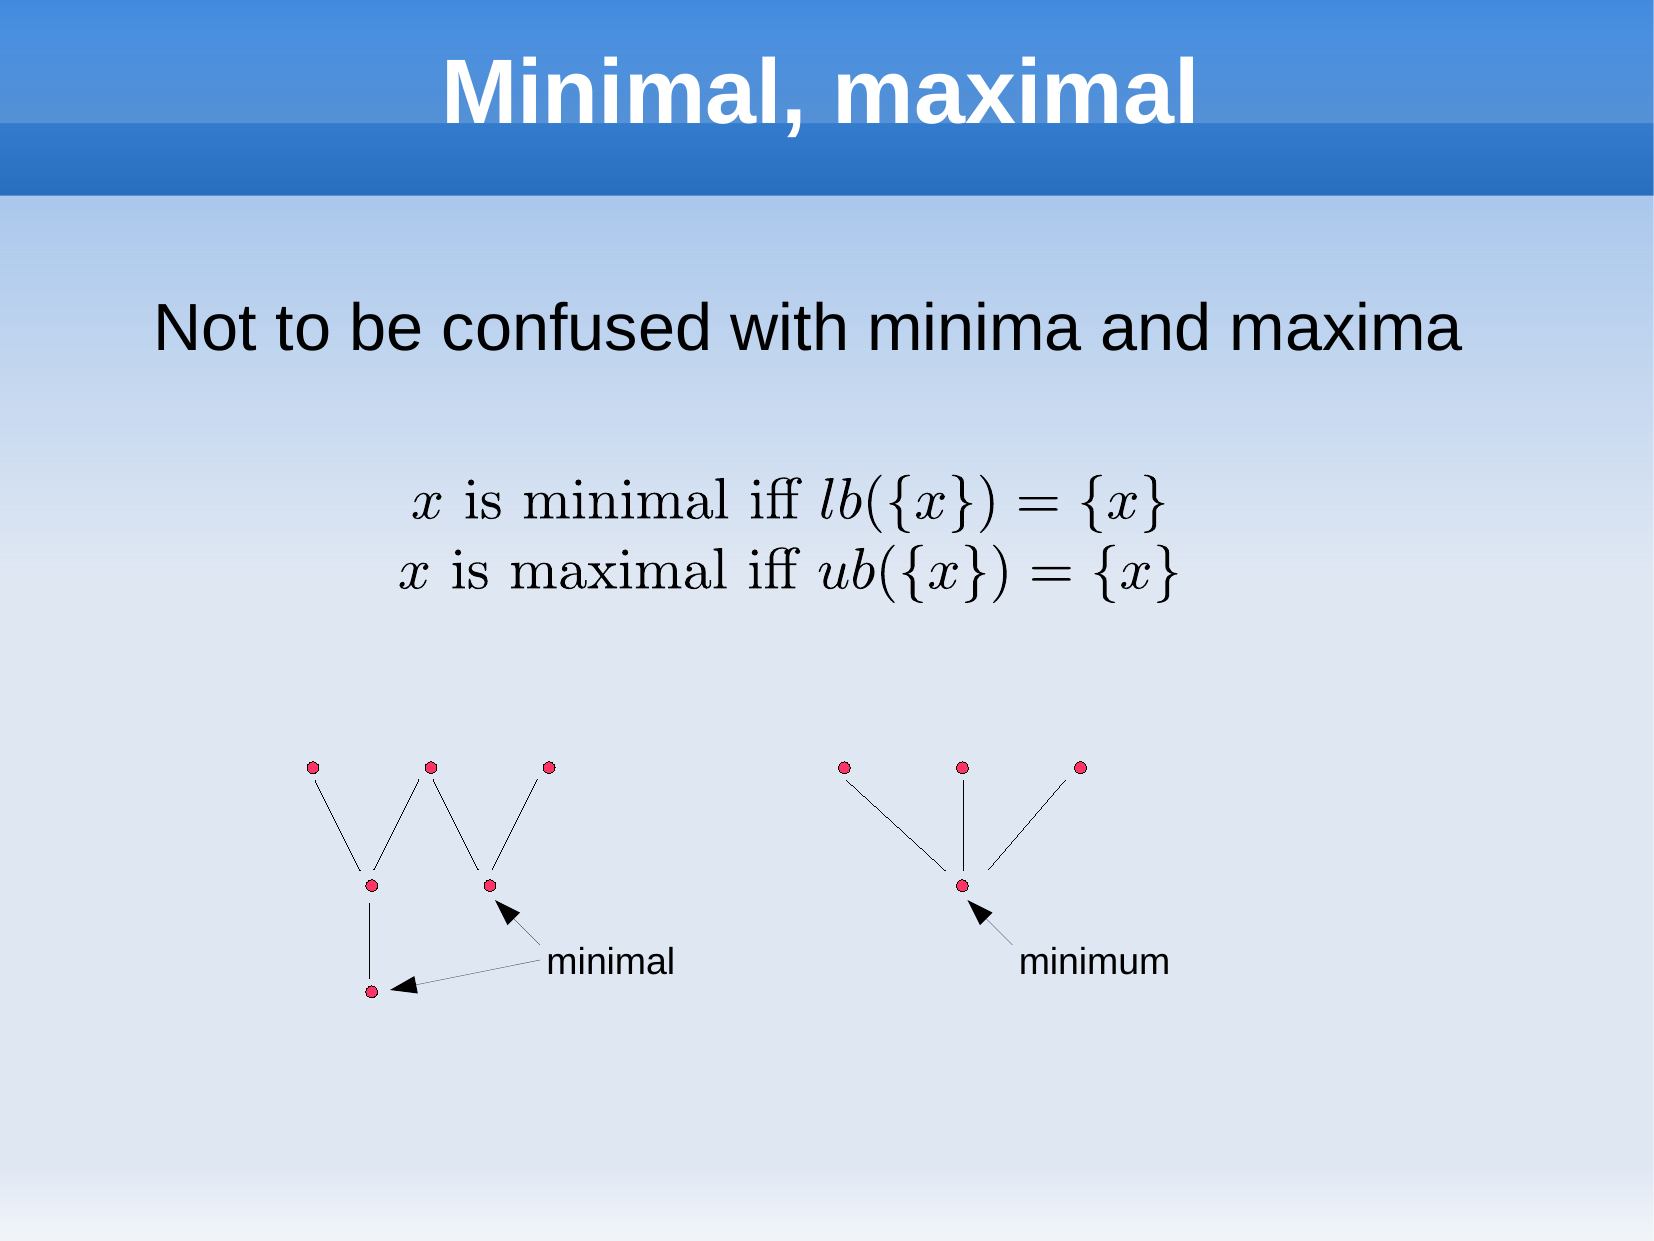

# Minimal, maximal
Not to be confused with minima and maxima
minimal
minimum